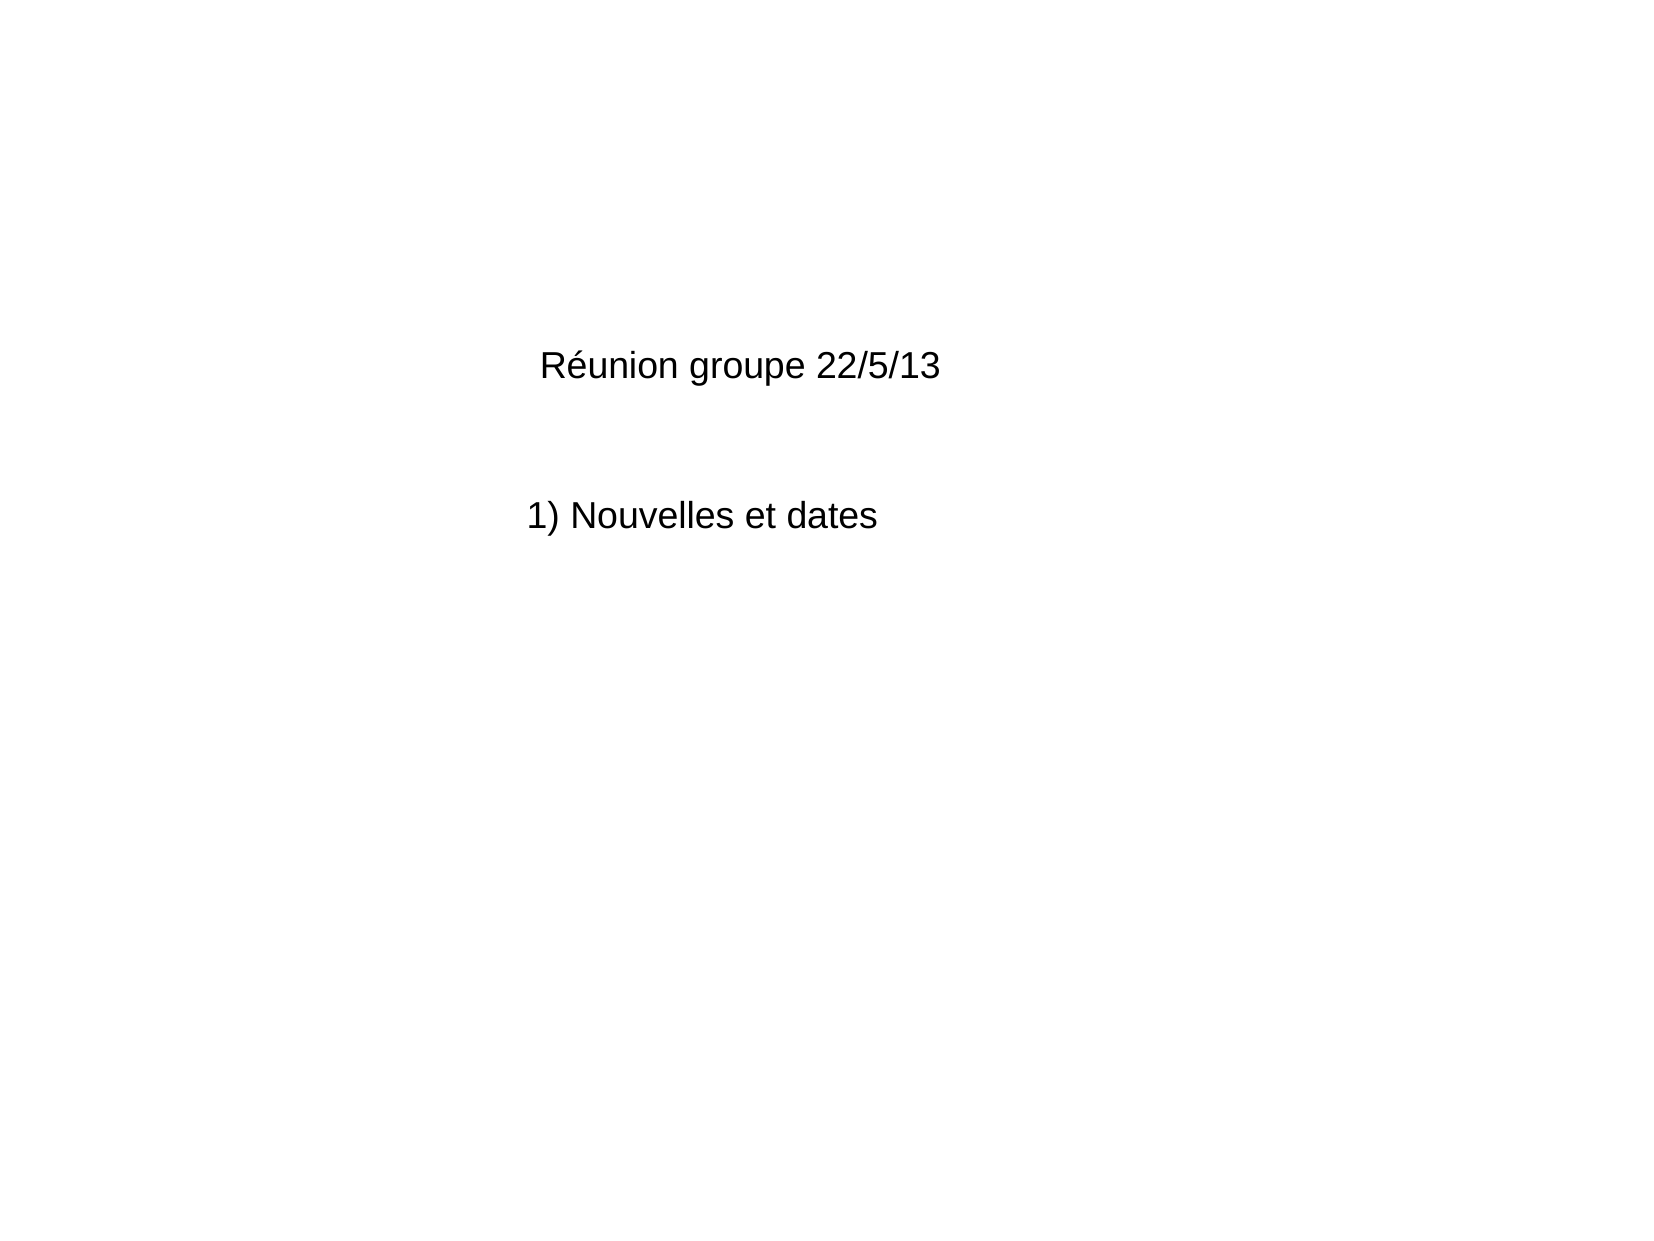

Réunion groupe 22/5/13
1) Nouvelles et dates